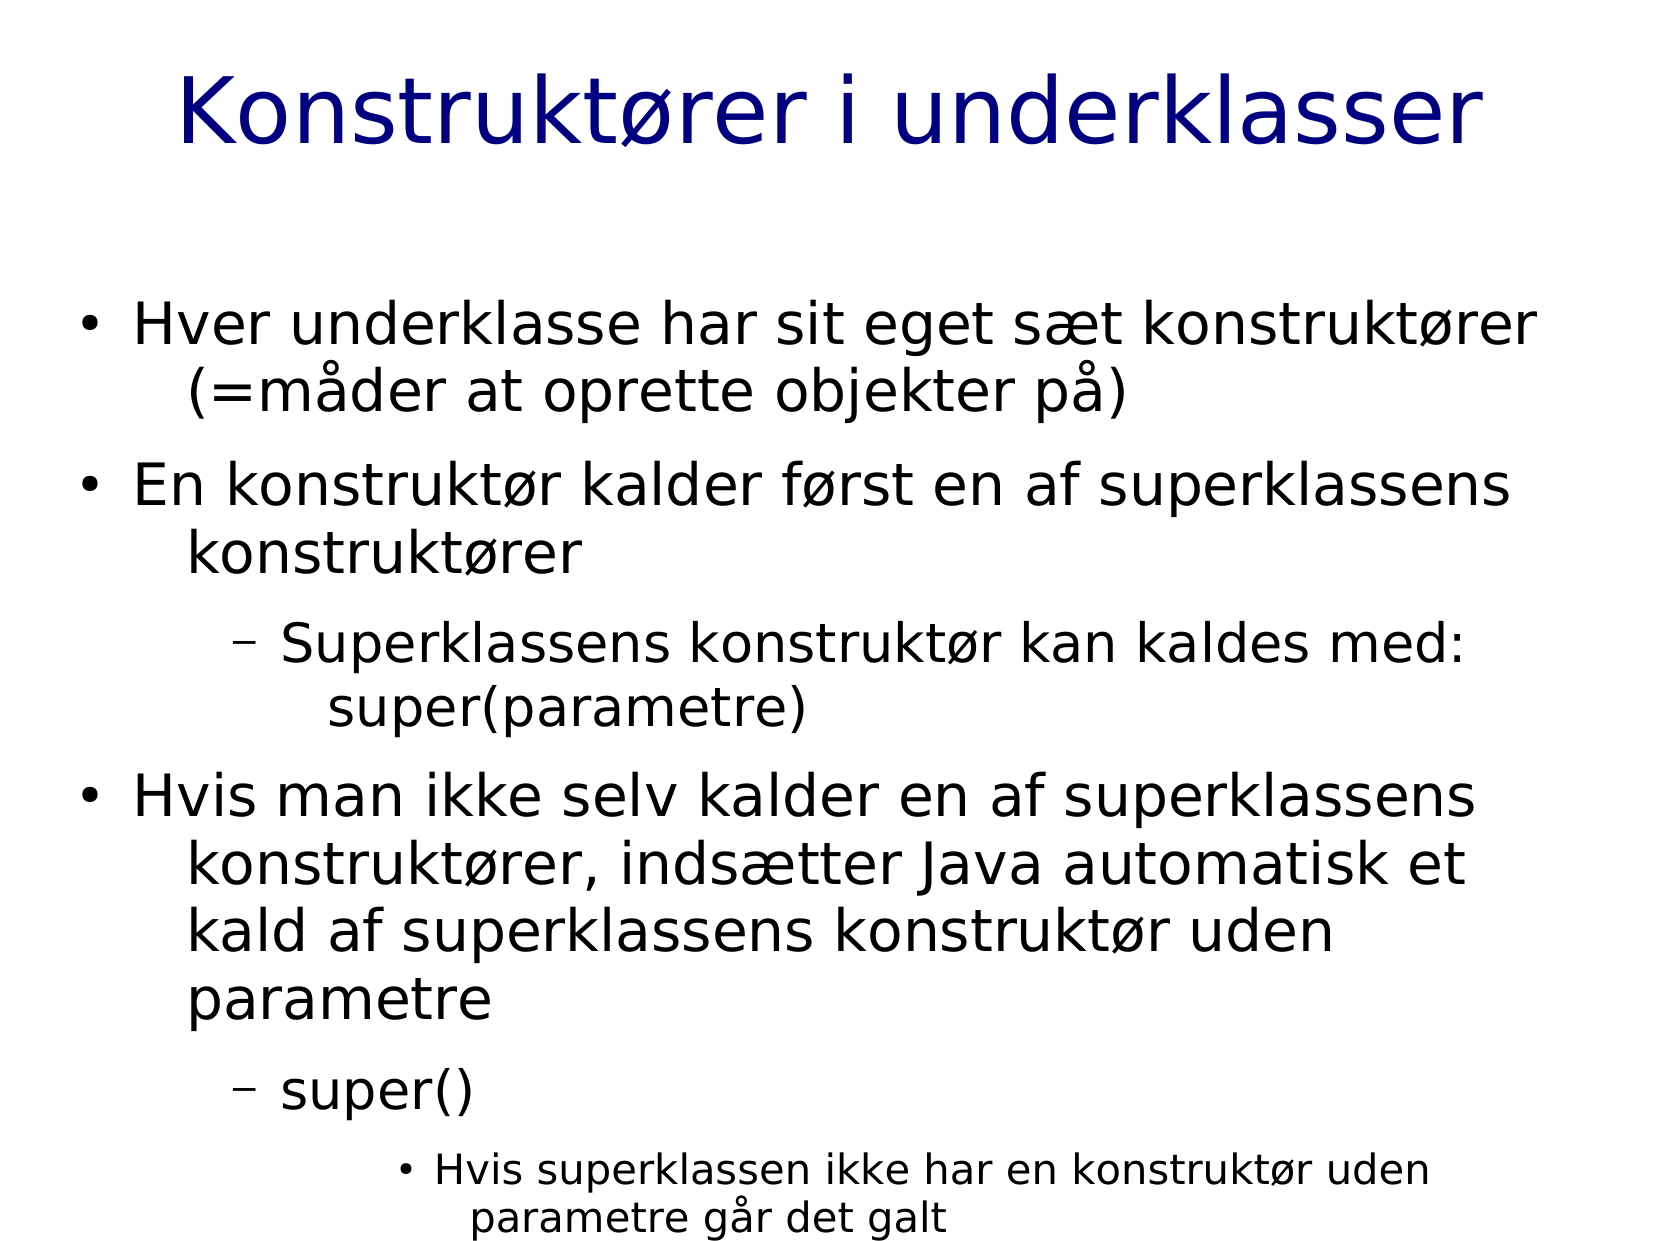

# Konstruktører i underklasser
Hver underklasse har sit eget sæt konstruktører (=måder at oprette objekter på)
En konstruktør kalder først en af superklassens konstruktører
Superklassens konstruktør kan kaldes med: super(parametre)
Hvis man ikke selv kalder en af superklassens konstruktører, indsætter Java automatisk et kald af superklassens konstruktør uden parametre
super()
Hvis superklassen ikke har en konstruktør uden parametre går det galt